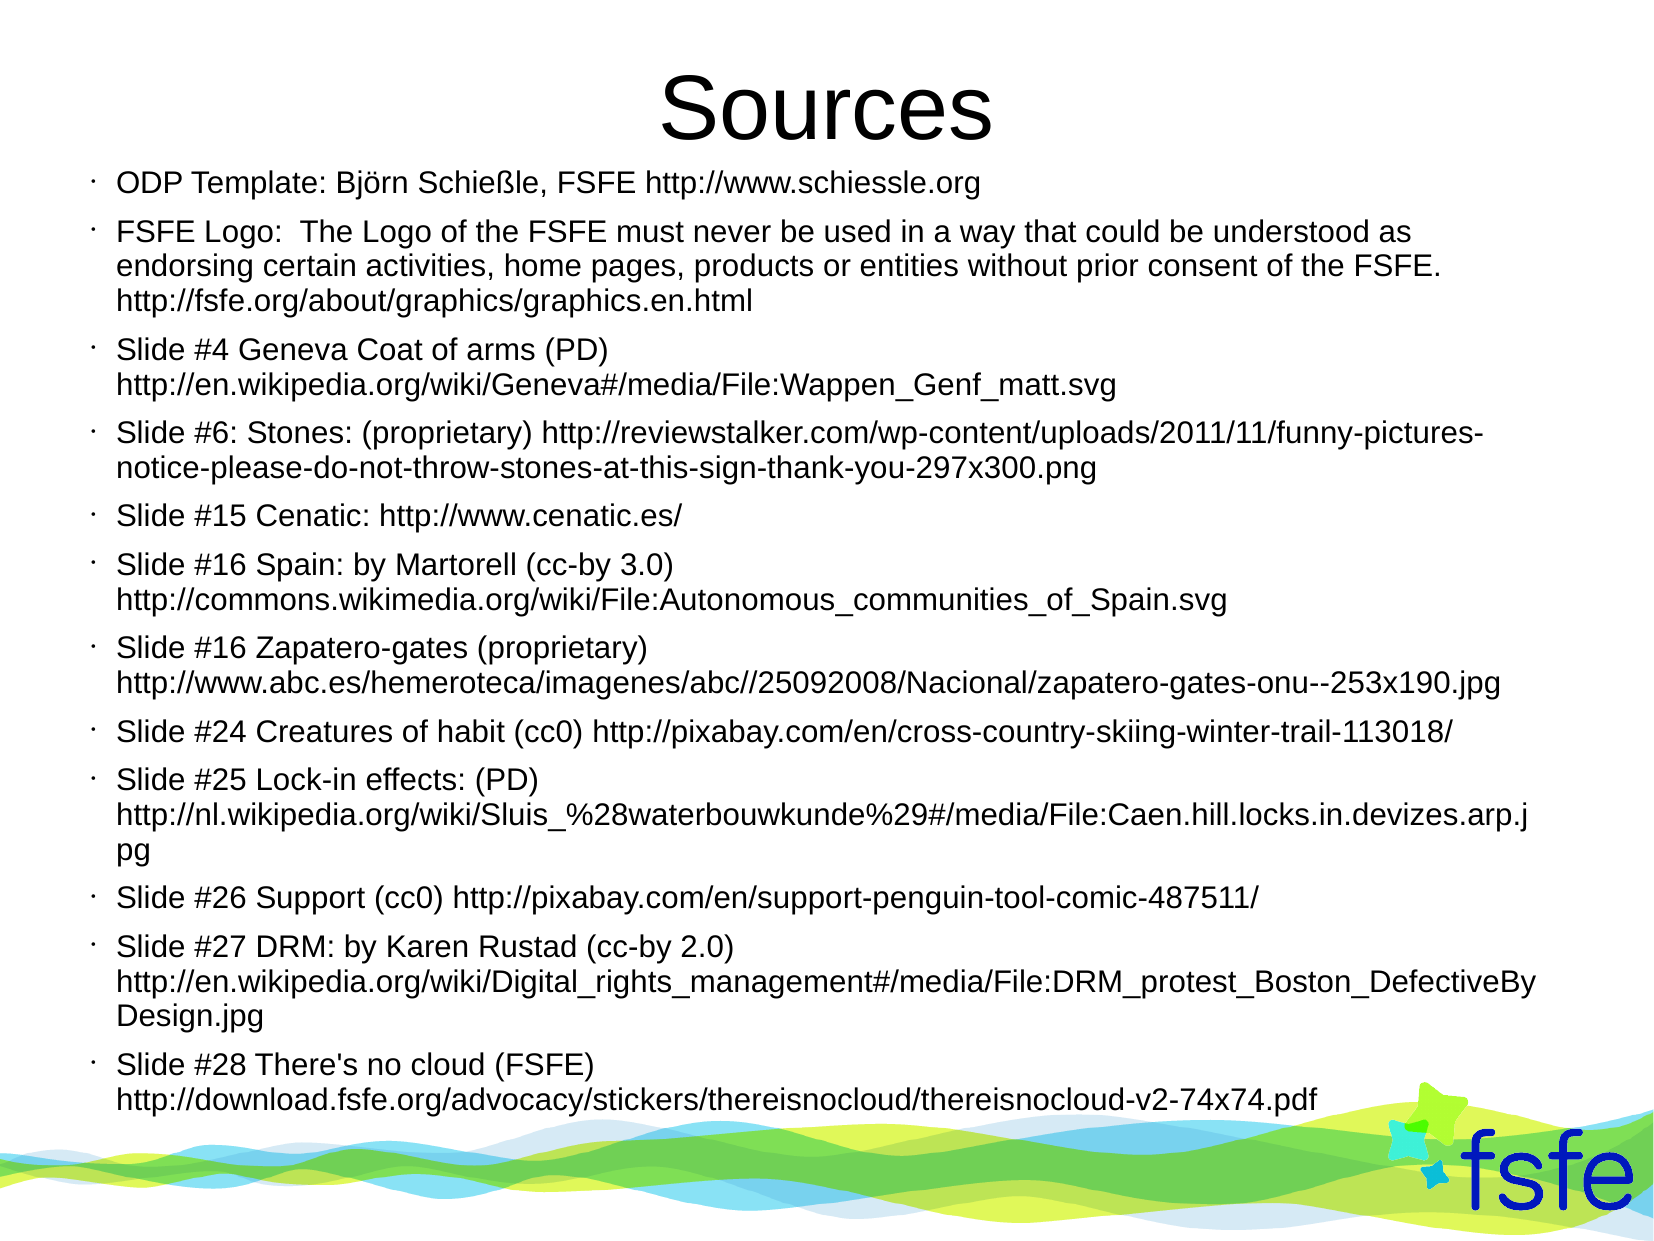

# Sources
ODP Template: Björn Schießle, FSFE http://www.schiessle.org
FSFE Logo: The Logo of the FSFE must never be used in a way that could be understood as endorsing certain activities, home pages, products or entities without prior consent of the FSFE. http://fsfe.org/about/graphics/graphics.en.html
Slide #4 Geneva Coat of arms (PD) http://en.wikipedia.org/wiki/Geneva#/media/File:Wappen_Genf_matt.svg
Slide #6: Stones: (proprietary) http://reviewstalker.com/wp-content/uploads/2011/11/funny-pictures-notice-please-do-not-throw-stones-at-this-sign-thank-you-297x300.png
Slide #15 Cenatic: http://www.cenatic.es/
Slide #16 Spain: by Martorell (cc-by 3.0) http://commons.wikimedia.org/wiki/File:Autonomous_communities_of_Spain.svg
Slide #16 Zapatero-gates (proprietary) http://www.abc.es/hemeroteca/imagenes/abc//25092008/Nacional/zapatero-gates-onu--253x190.jpg
Slide #24 Creatures of habit (cc0) http://pixabay.com/en/cross-country-skiing-winter-trail-113018/
Slide #25 Lock-in effects: (PD) http://nl.wikipedia.org/wiki/Sluis_%28waterbouwkunde%29#/media/File:Caen.hill.locks.in.devizes.arp.jpg
Slide #26 Support (cc0) http://pixabay.com/en/support-penguin-tool-comic-487511/
Slide #27 DRM: by Karen Rustad (cc-by 2.0) http://en.wikipedia.org/wiki/Digital_rights_management#/media/File:DRM_protest_Boston_DefectiveByDesign.jpg
Slide #28 There's no cloud (FSFE) http://download.fsfe.org/advocacy/stickers/thereisnocloud/thereisnocloud-v2-74x74.pdf